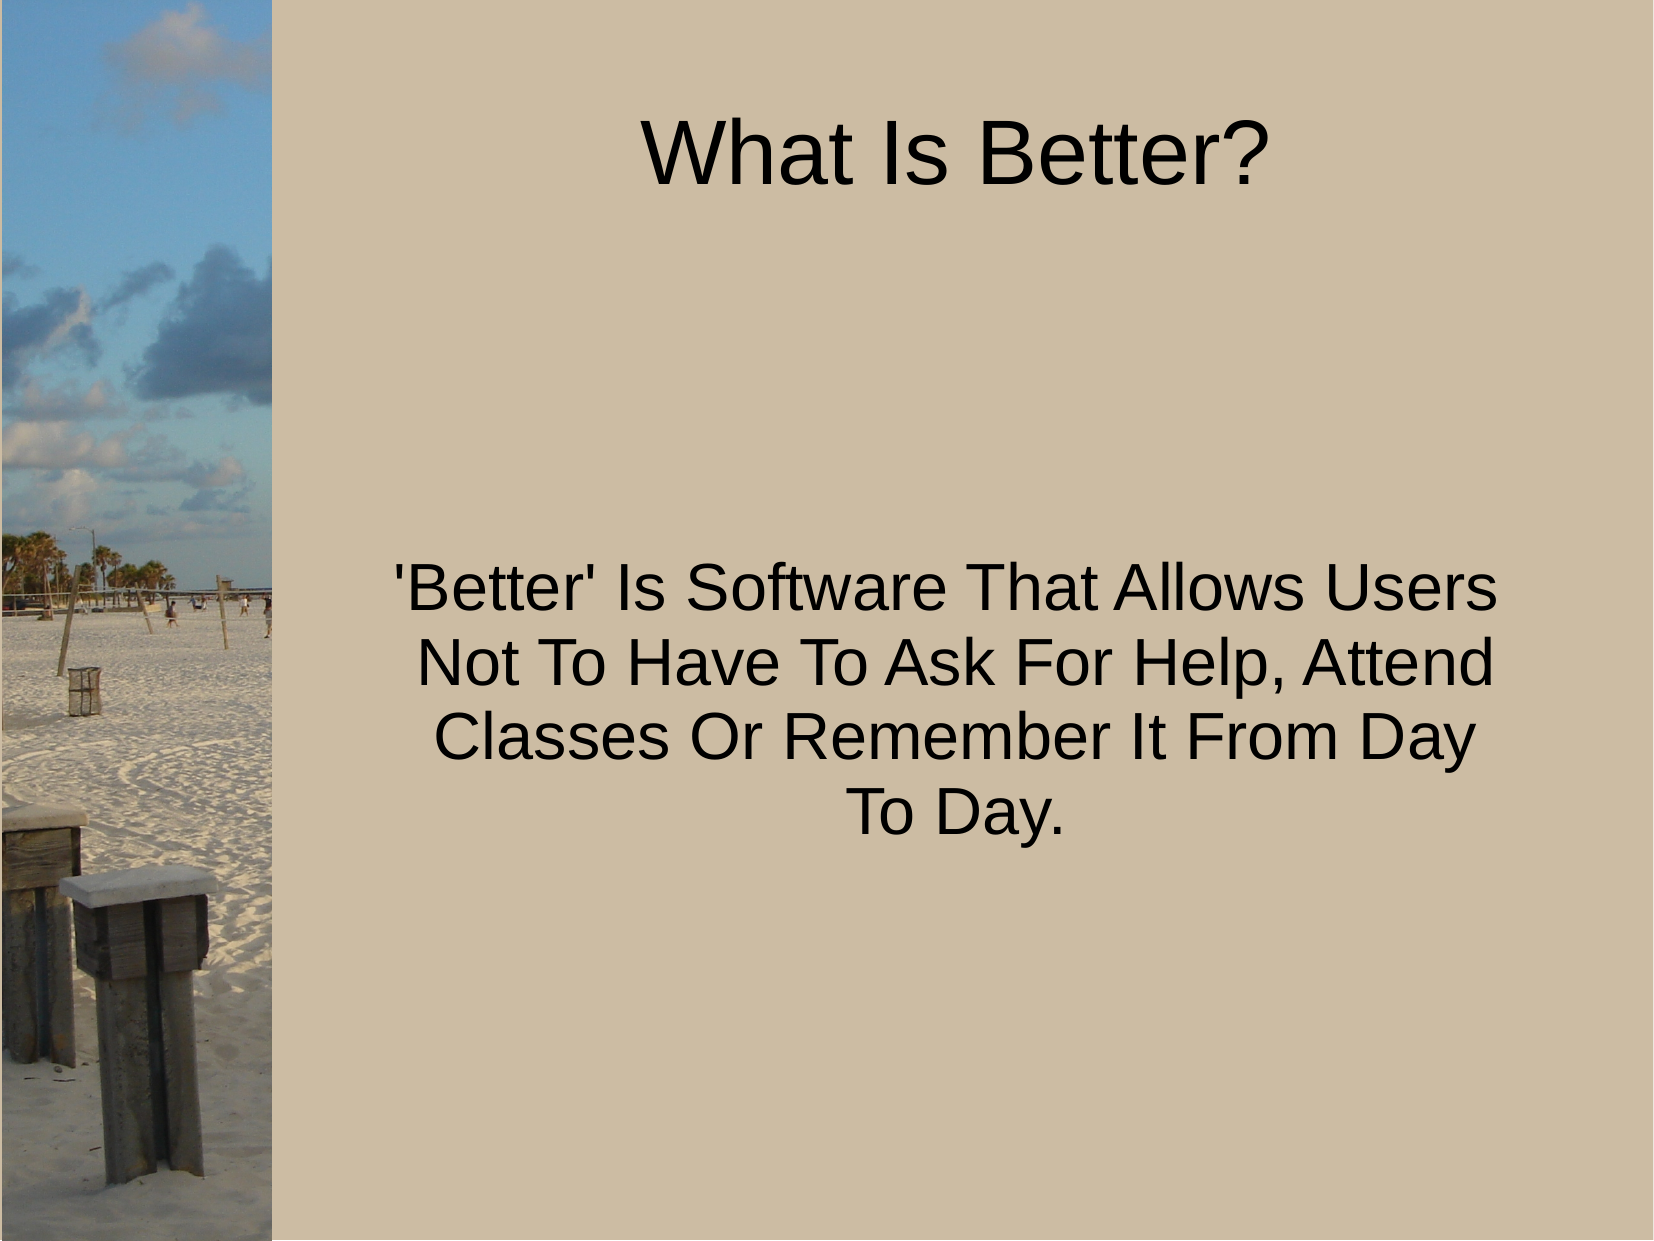

# What Is Better?
'Better' Is Software That Allows Users
Not To Have To Ask For Help, Attend
Classes Or Remember It From Day
To Day.